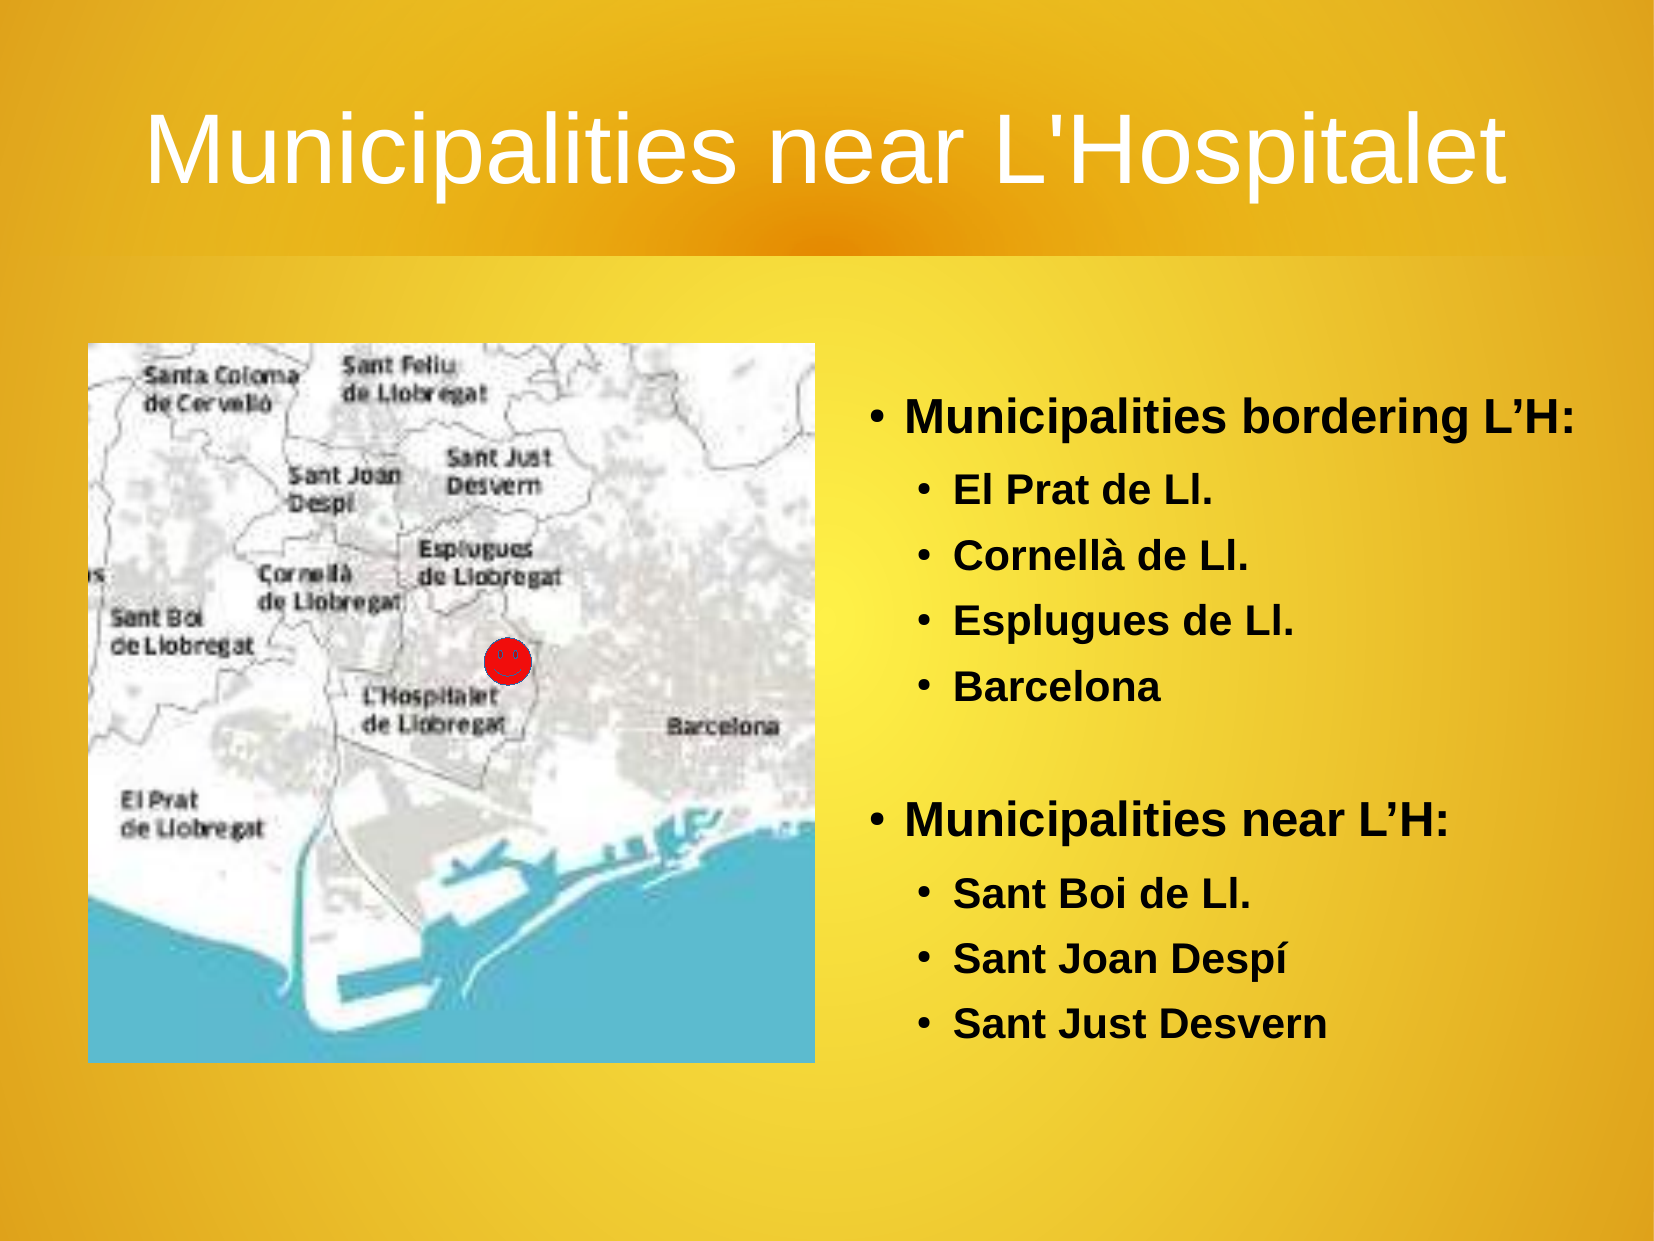

# Municipalities near L'Hospitalet
Municipalities bordering L’H:
El Prat de Ll.
Cornellà de Ll.
Esplugues de Ll.
Barcelona
Municipalities near L’H:
Sant Boi de Ll.
Sant Joan Despí
Sant Just Desvern